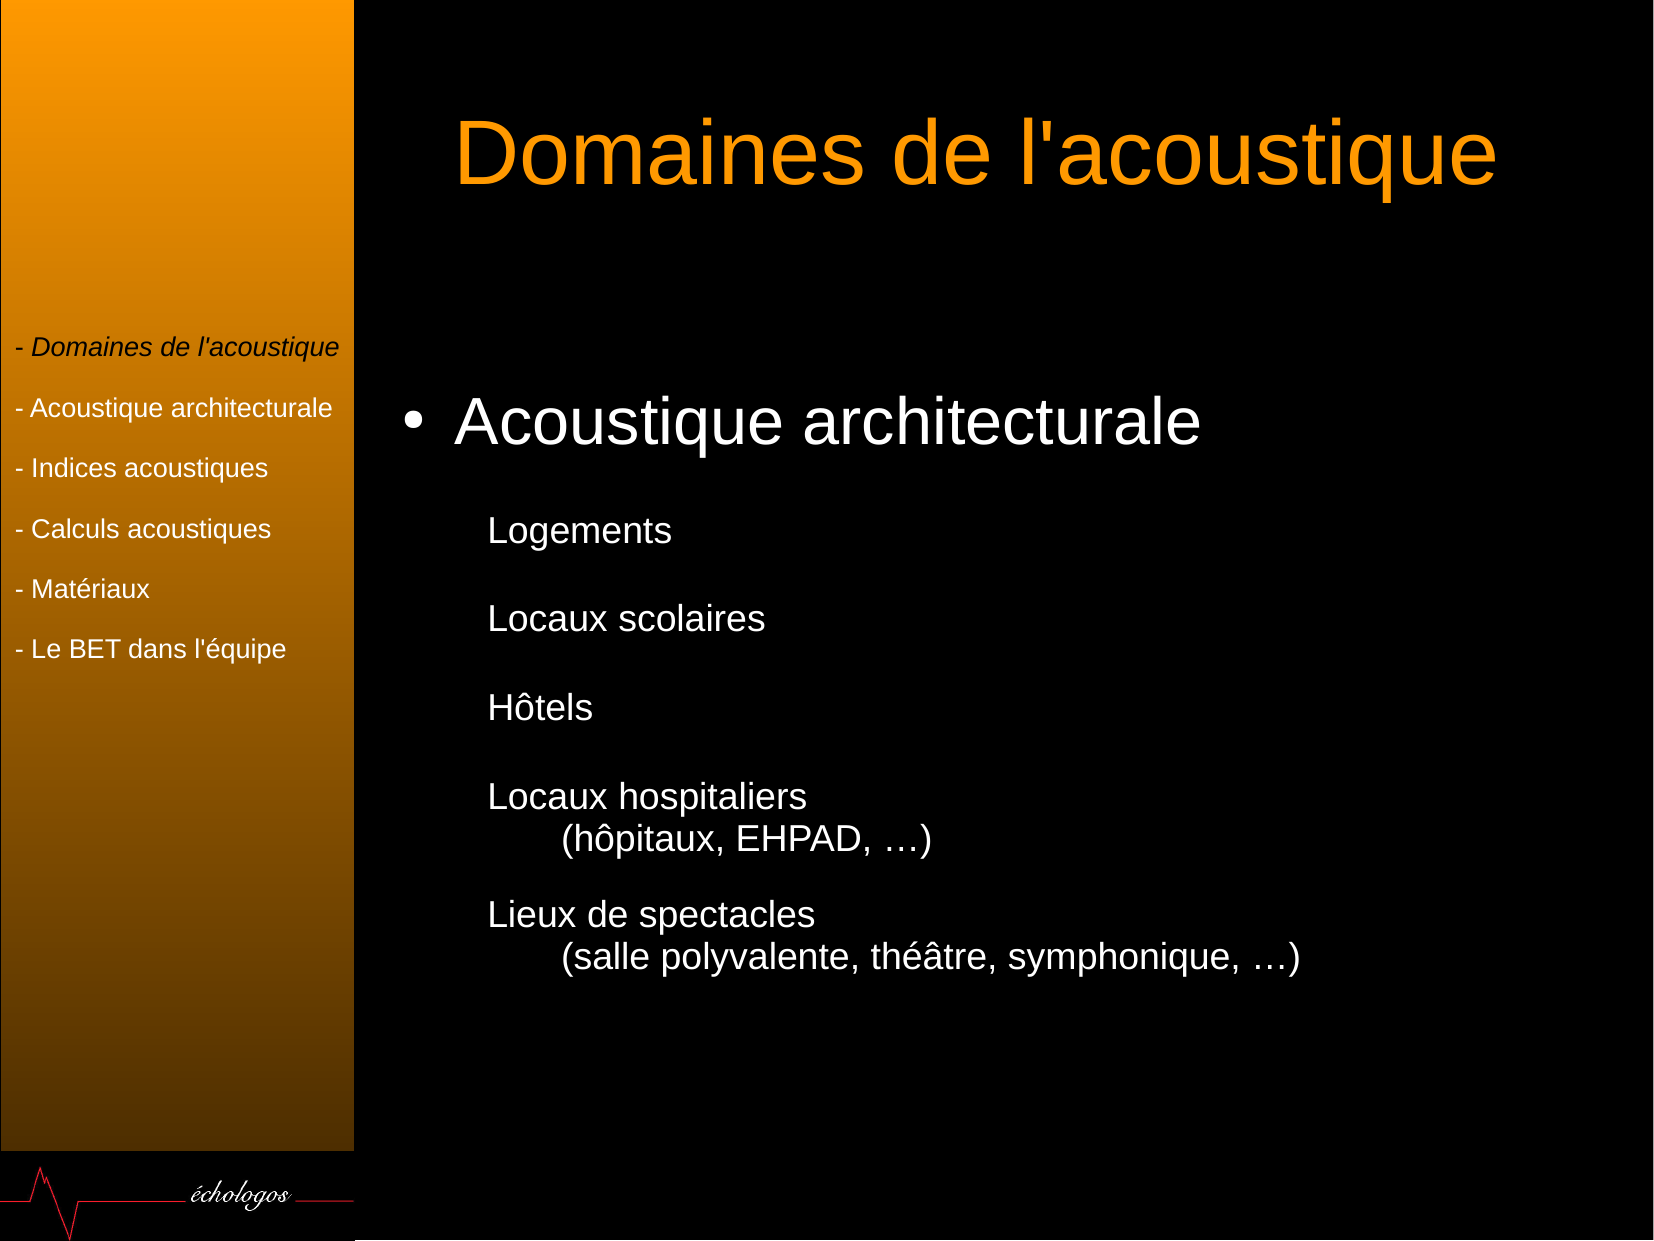

# Domaines de l'acoustique
- Domaines de l'acoustique
- Acoustique architecturale
- Indices acoustiques
- Calculs acoustiques
- Matériaux
- Le BET dans l'équipe
Acoustique architecturale
Logements
Locaux scolaires
Hôtels
Locaux hospitaliers
	(hôpitaux, EHPAD, …)
Lieux de spectacles
	(salle polyvalente, théâtre, symphonique, …)